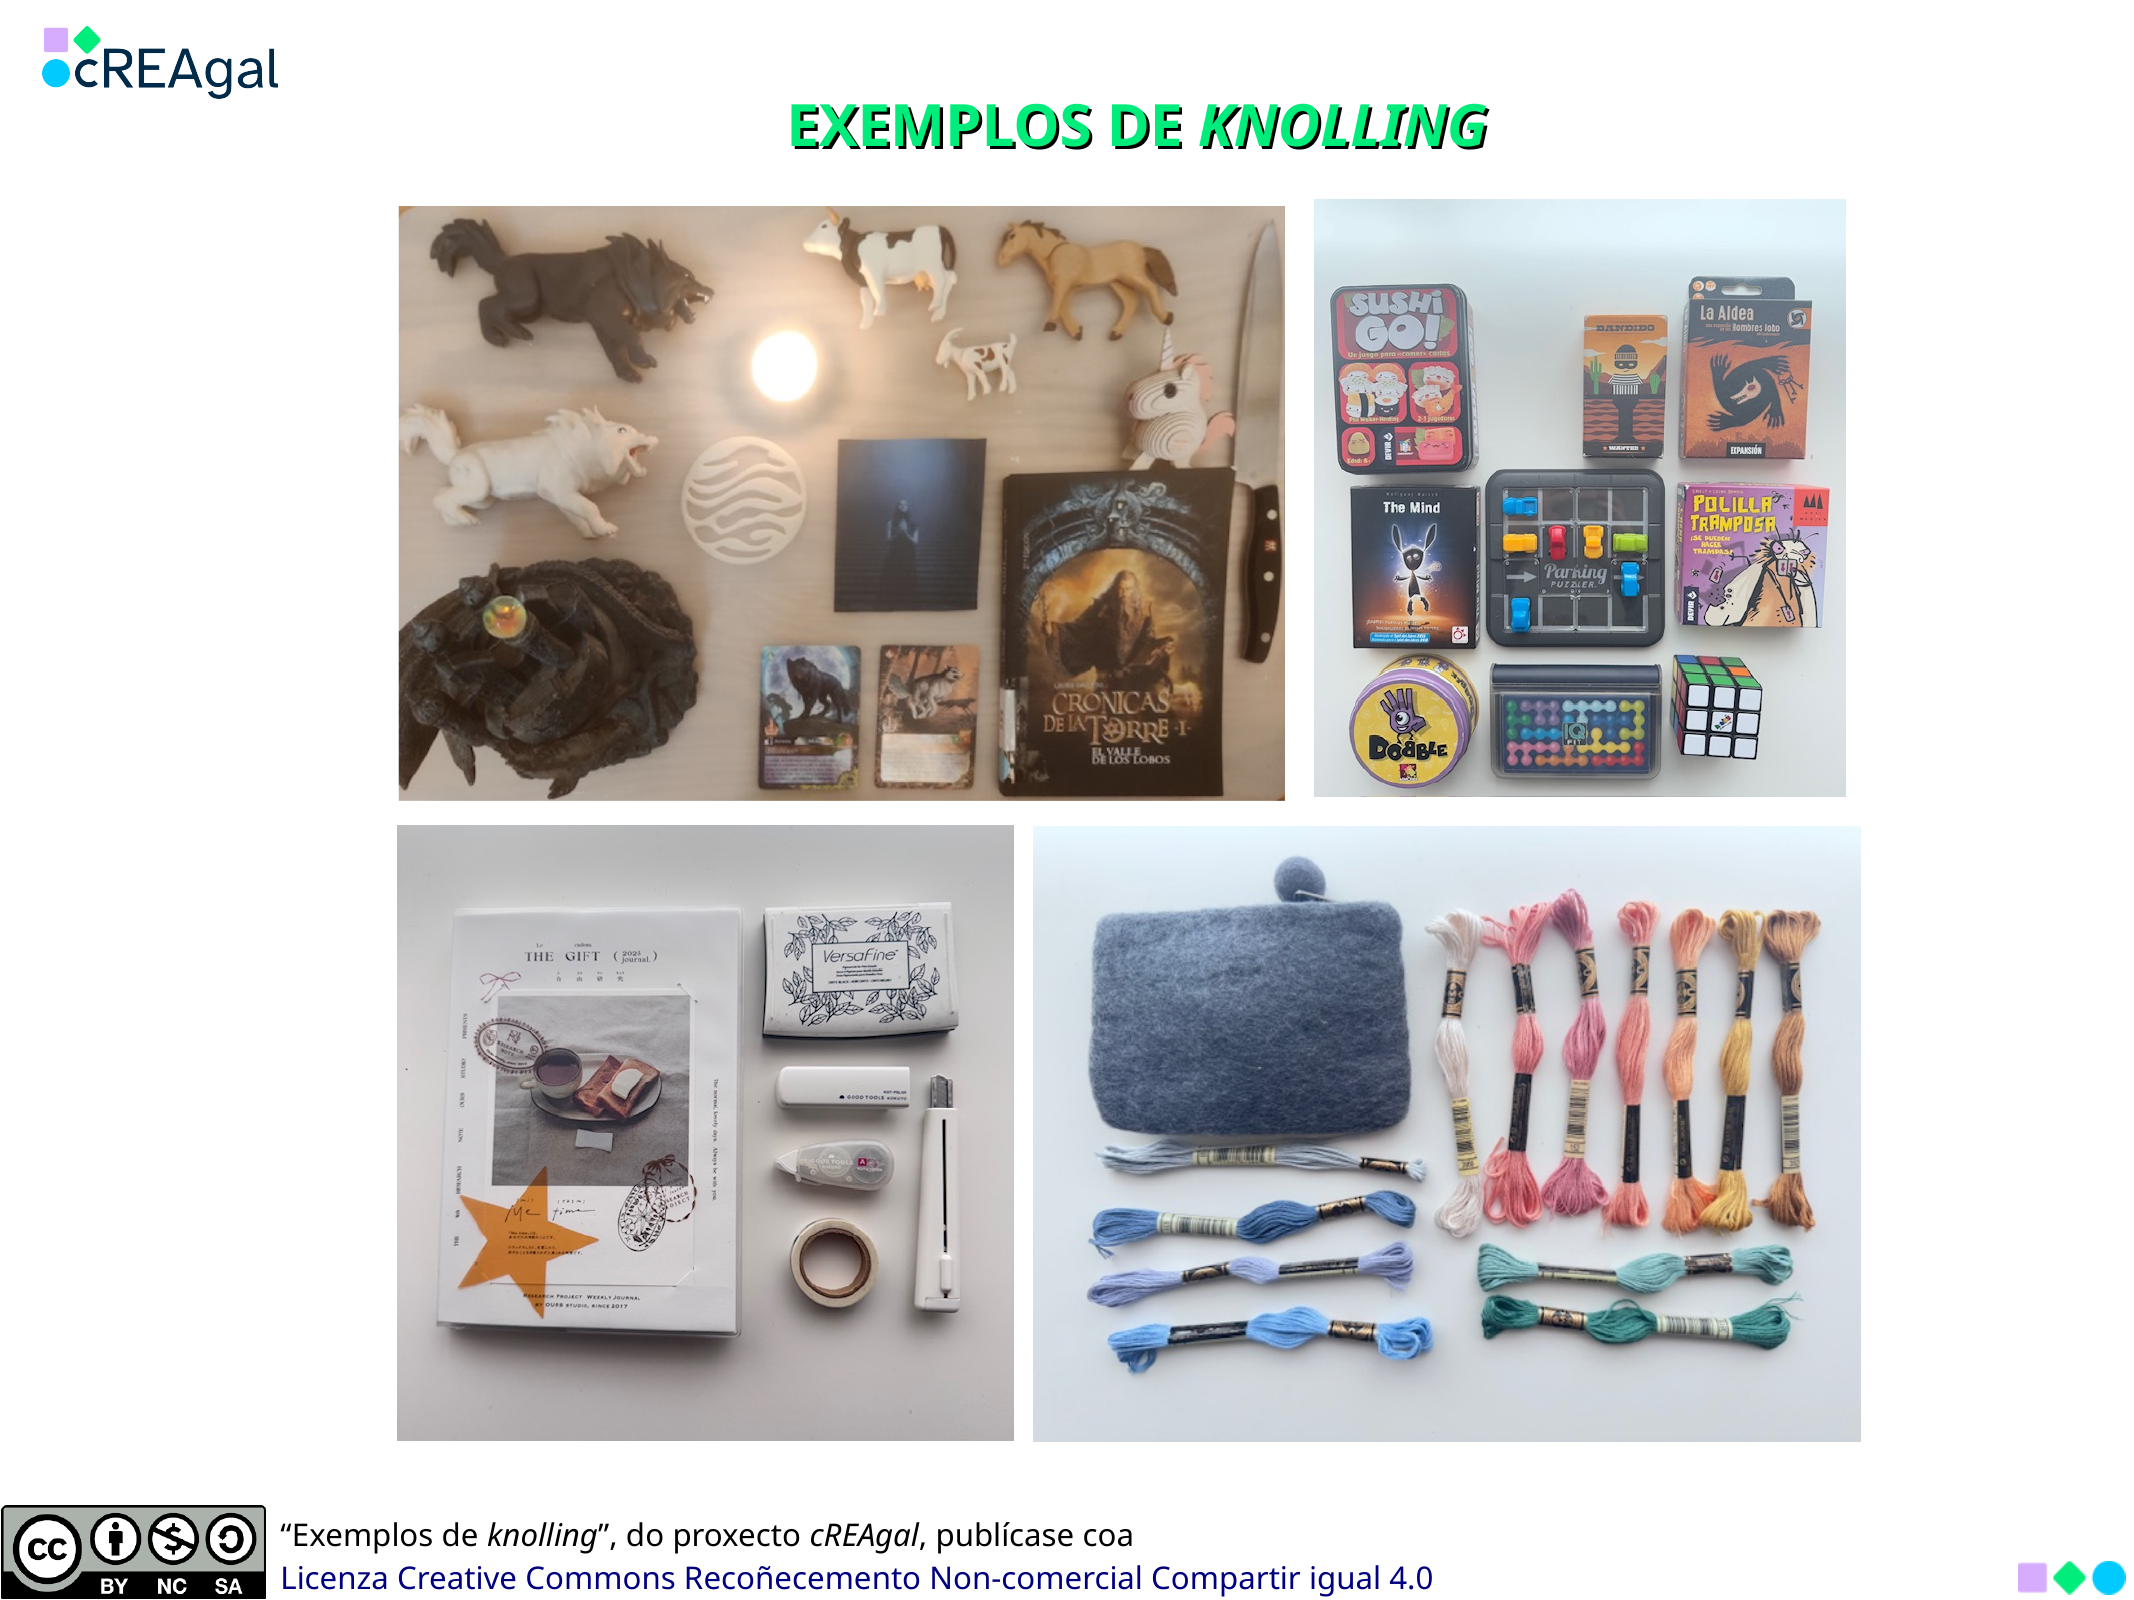

EXEMPLOS DE KNOLLING
“Exemplos de knolling”, do proxecto cREAgal, publícase coa Licenza Creative Commons Recoñecemento Non-comercial Compartir igual 4.0